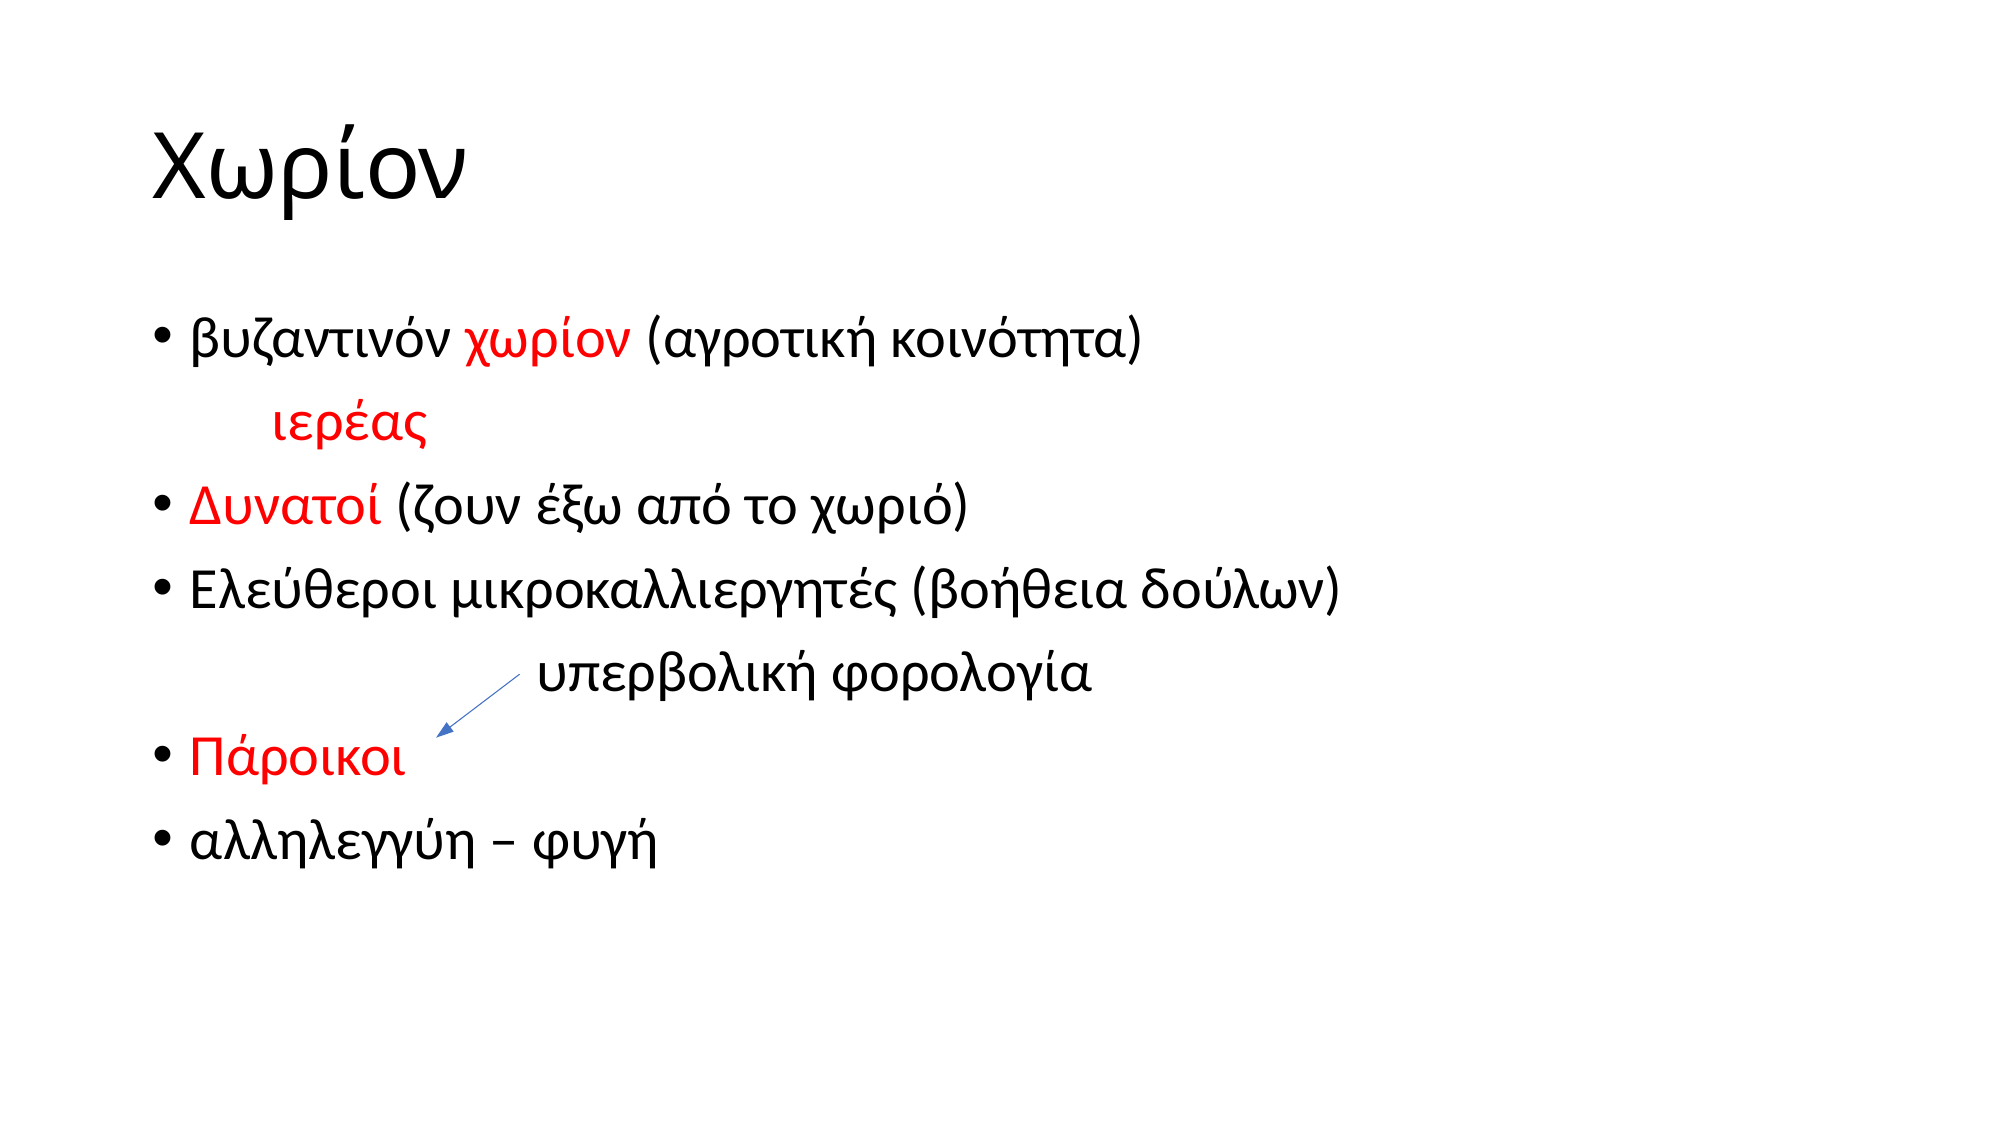

# Χωρίον
βυζαντινόν χωρίον (αγροτική κοινότητα)
 ιερέας
Δυνατοί (ζουν έξω από το χωριό)
Ελεύθεροι μικροκαλλιεργητές (βοήθεια δούλων)
 υπερβολική φορολογία
Πάροικοι
αλληλεγγύη – φυγή